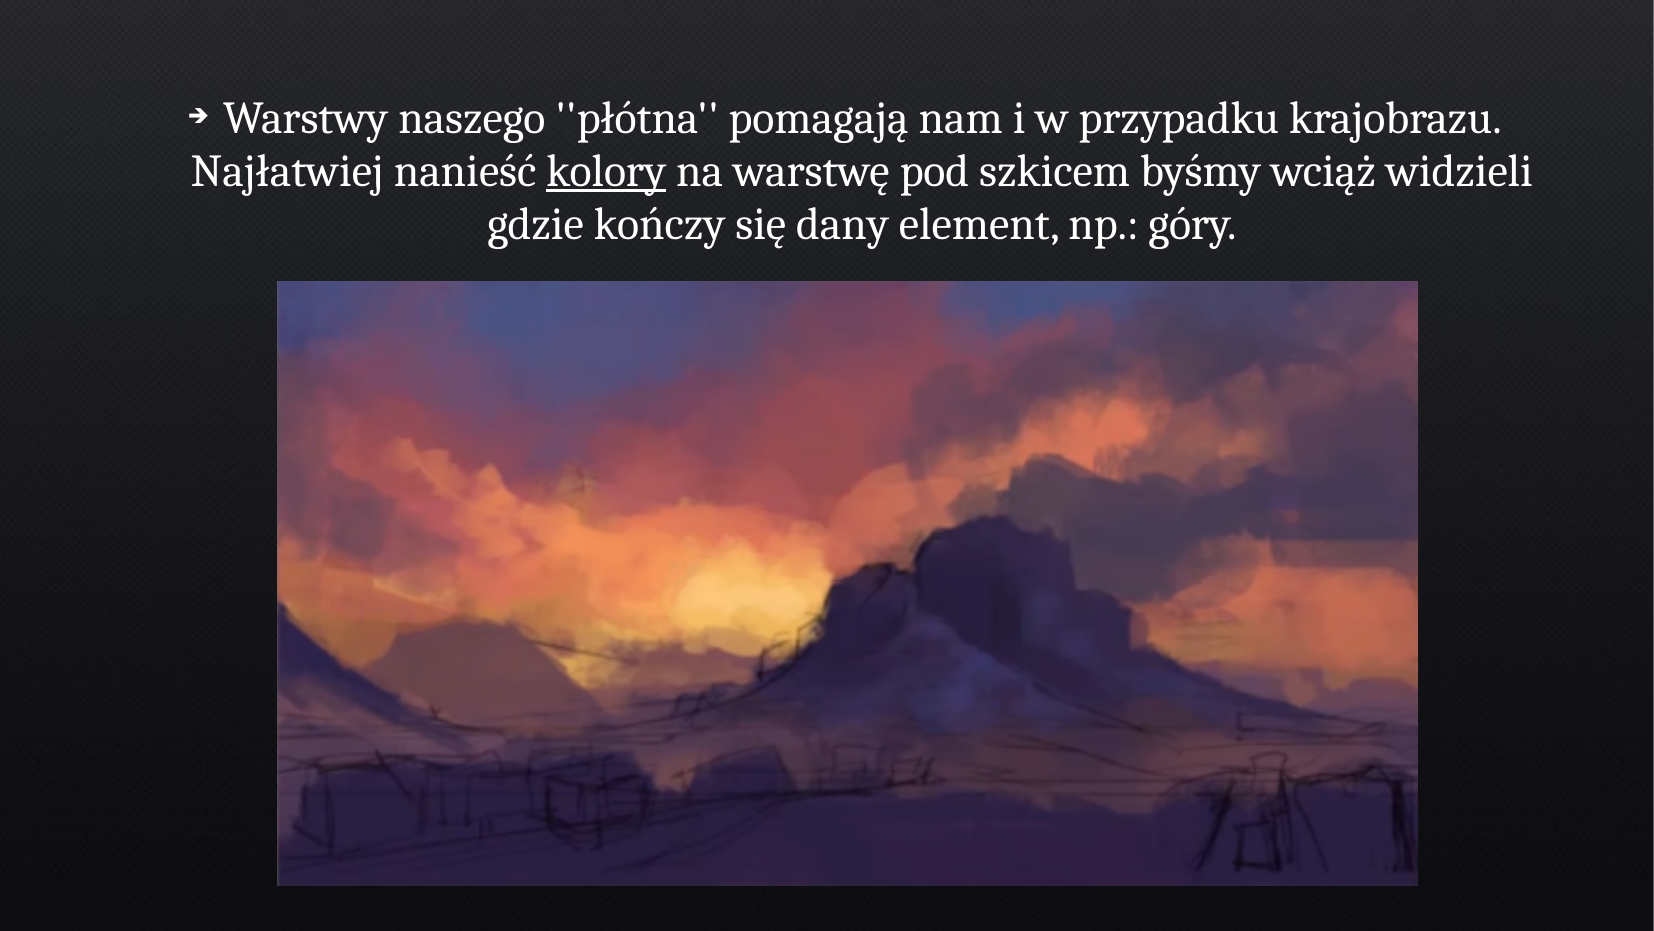

# Warstwy naszego ''płótna'' pomagają nam i w przypadku krajobrazu. Najłatwiej nanieść kolory na warstwę pod szkicem byśmy wciąż widzieli gdzie kończy się dany element, np.: góry.